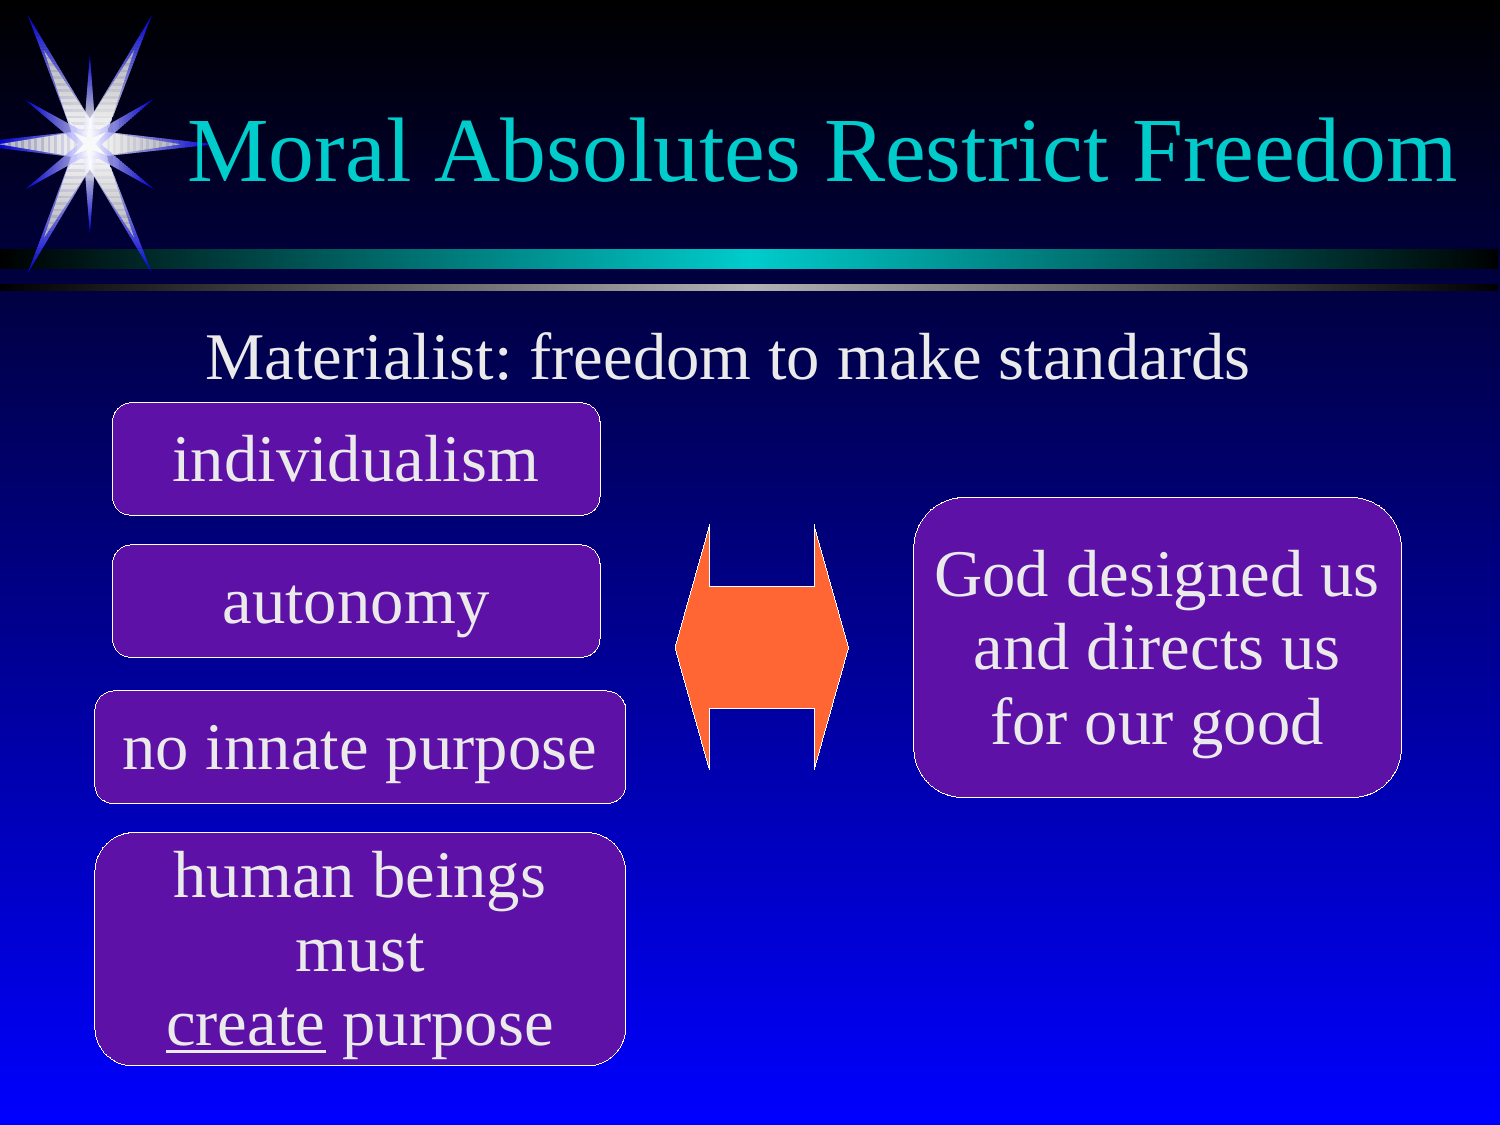

# Moral Absolutes Restrict Freedom
Materialist: freedom to make standards
individualism
God designed us
and directs us
for our good
autonomy
no innate purpose
human beings
must
create purpose